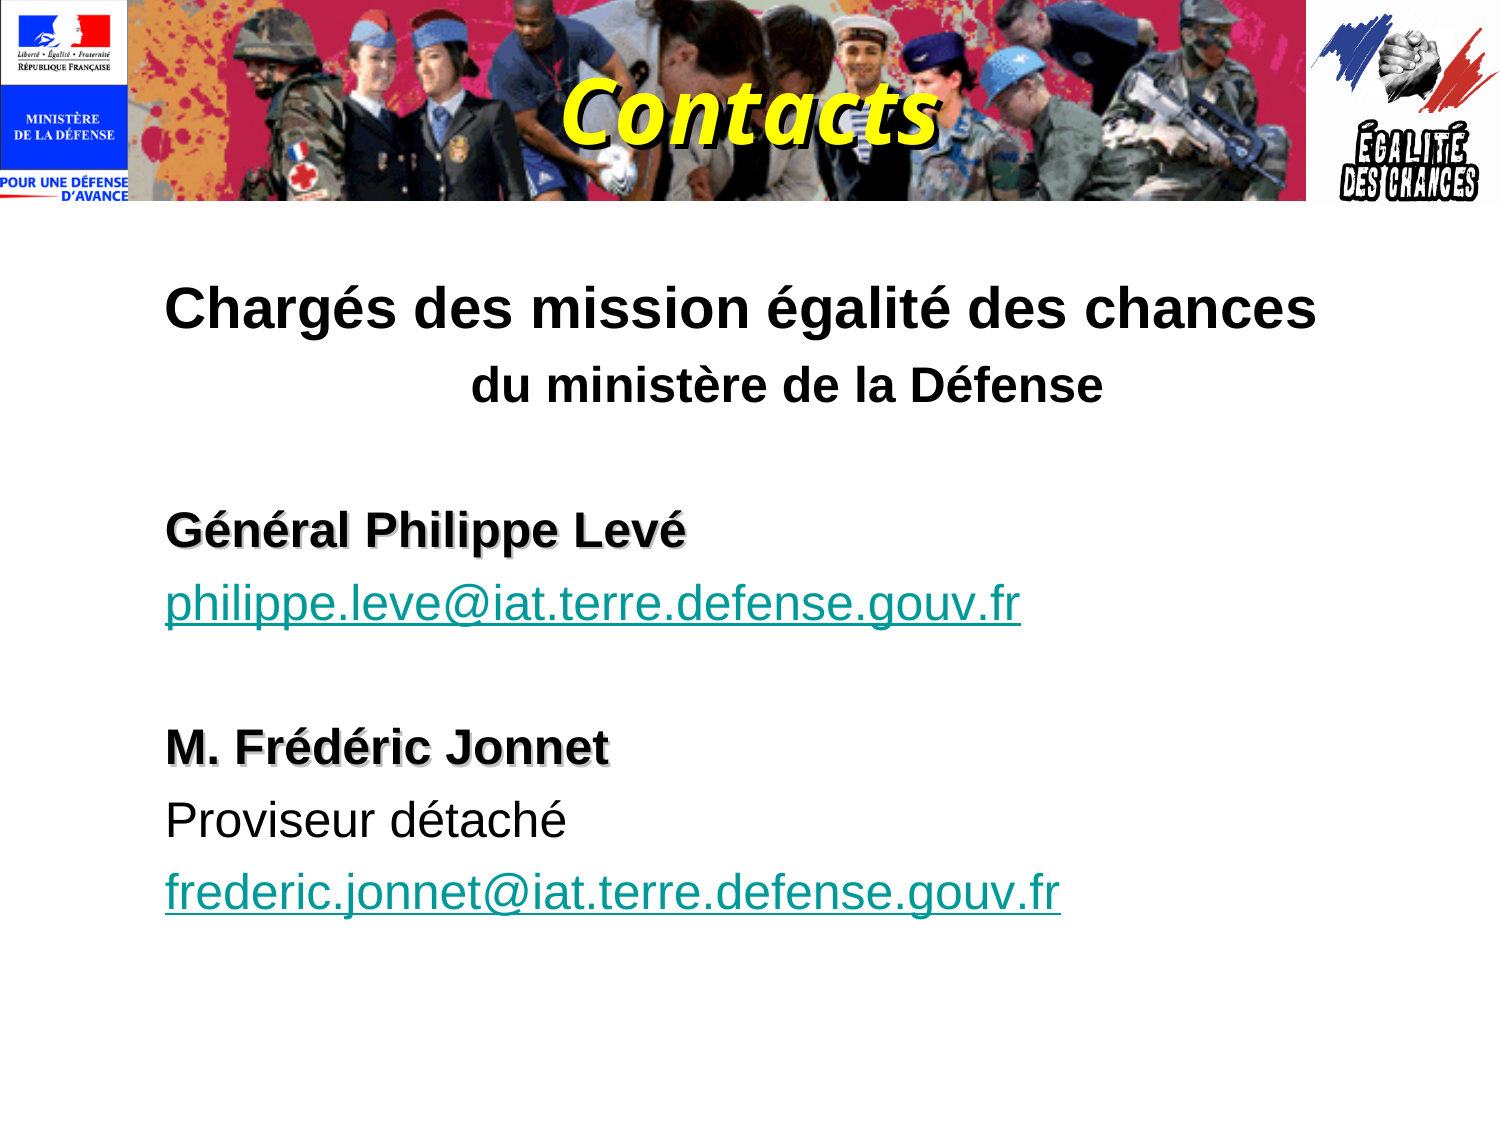

# Contacts
Chargés des mission égalité des chances
du ministère de la Défense
Général Philippe Levé
philippe.leve@iat.terre.defense.gouv.fr
M. Frédéric Jonnet
Proviseur détaché
frederic.jonnet@iat.terre.defense.gouv.fr